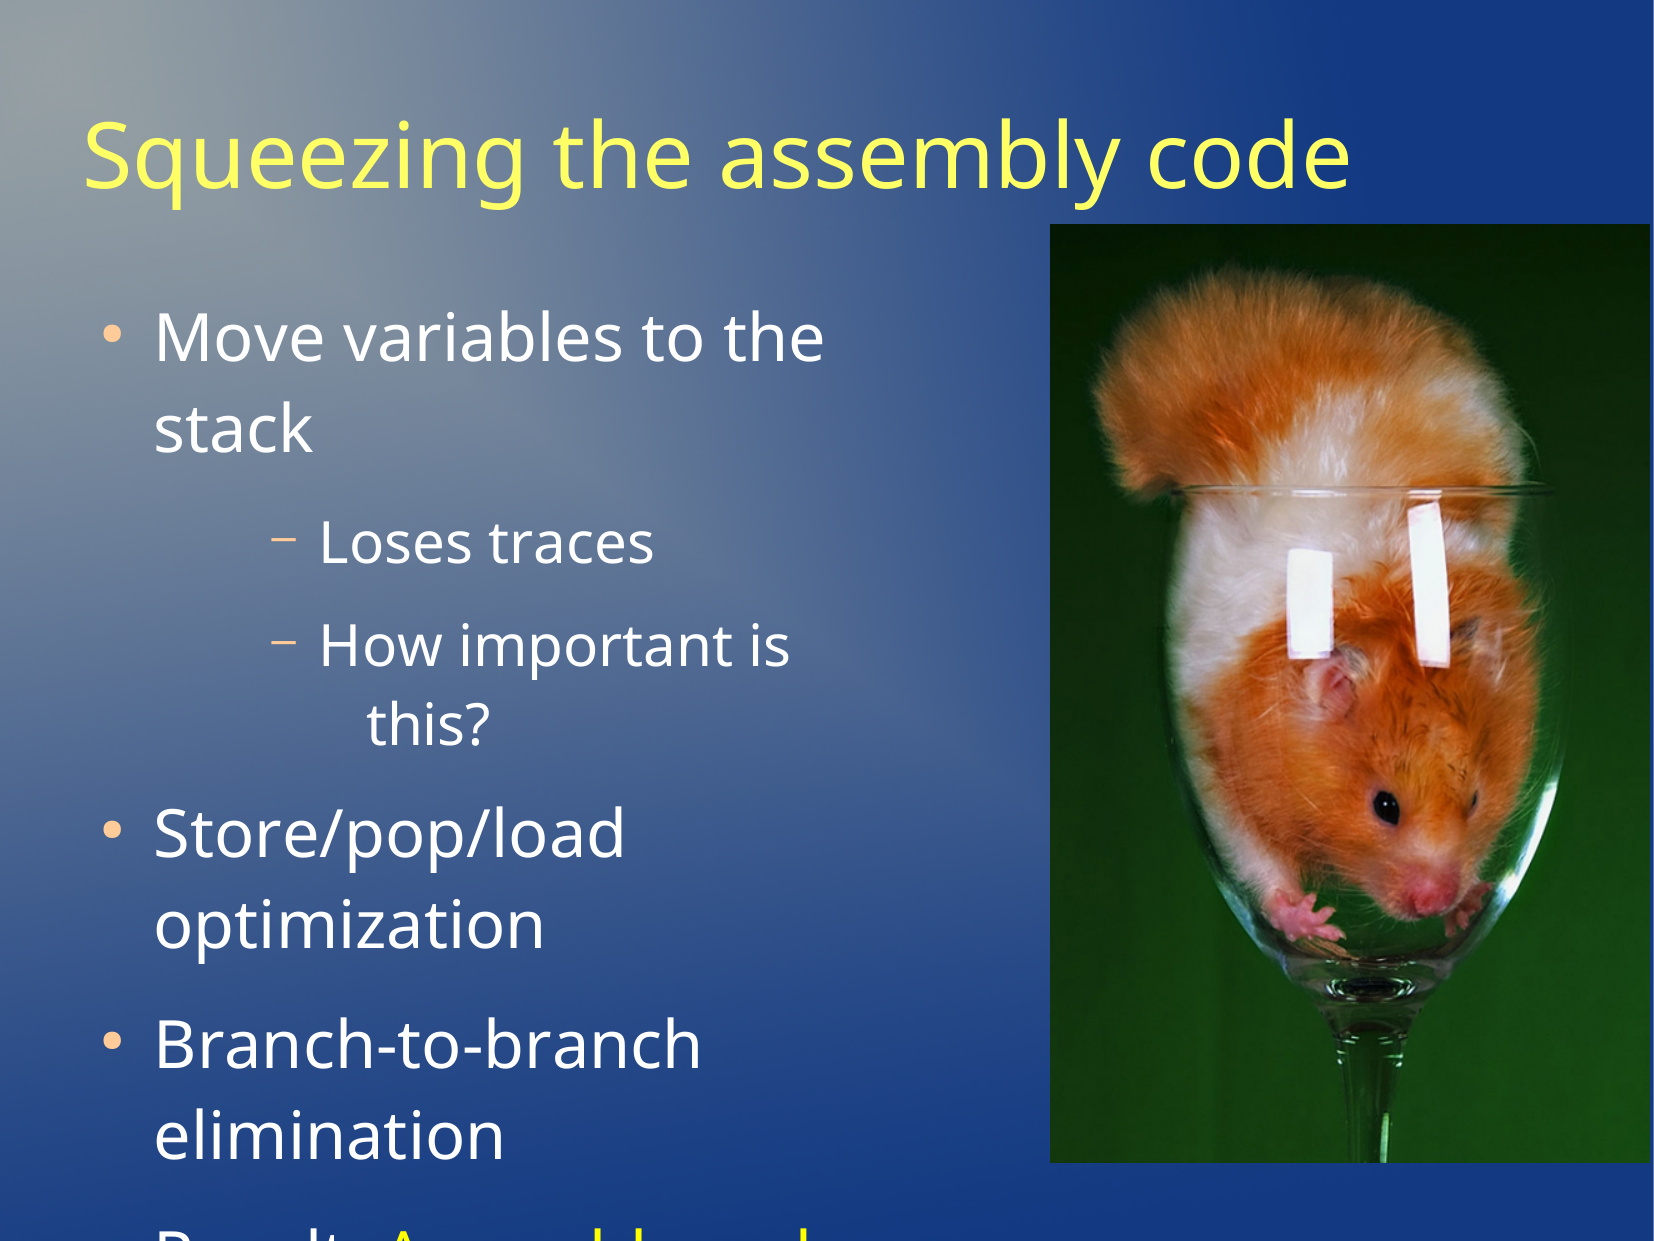

# Squeezing the assembly code
Move variables to the stack
Loses traces
How important is this?
Store/pop/load optimization
Branch-to-branch elimination
Result: Assembly code ran in about 60% of the time.